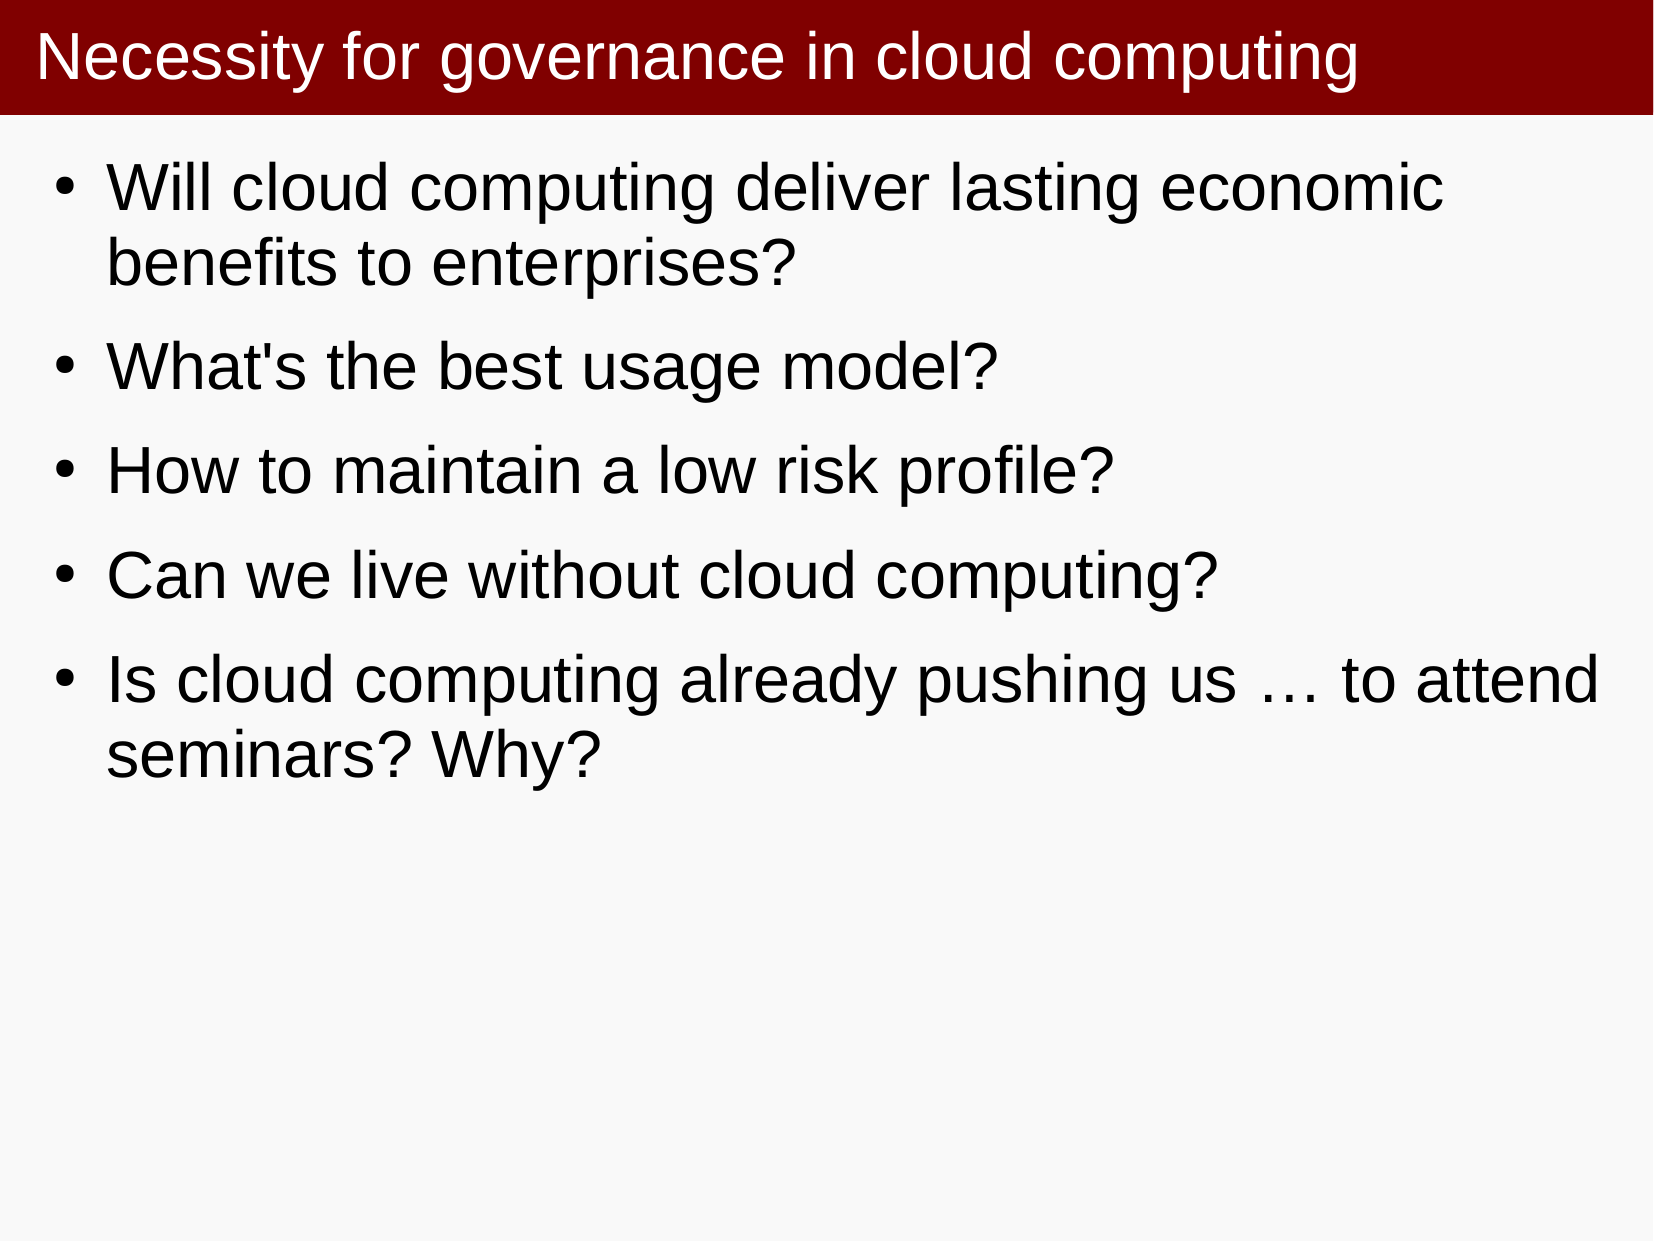

# Necessity for governance in cloud computing
Will cloud computing deliver lasting economic benefits to enterprises?
What's the best usage model?
How to maintain a low risk profile?
Can we live without cloud computing?
Is cloud computing already pushing us … to attend seminars? Why?